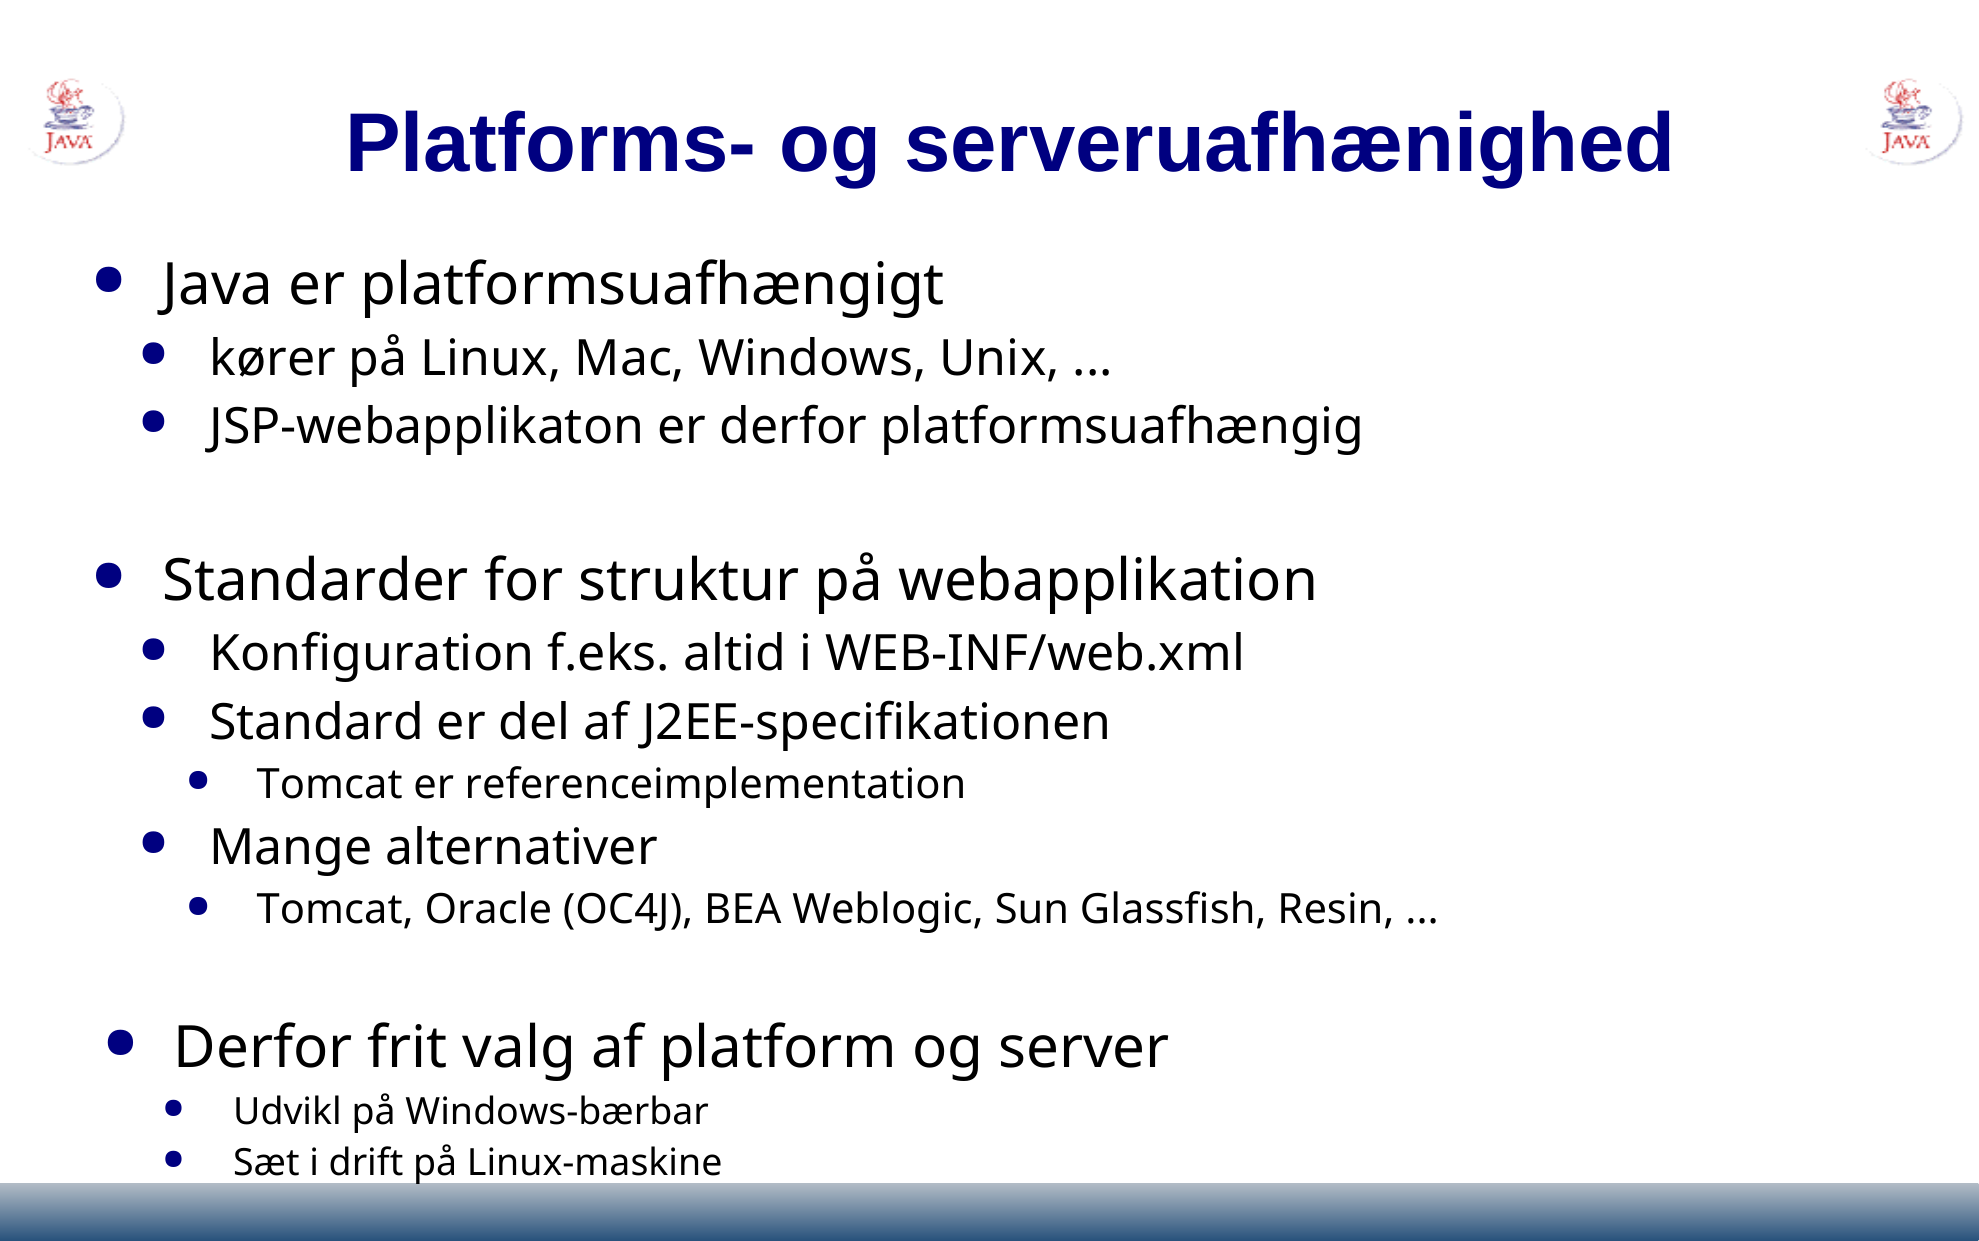

# Platforms- og serveruafhænighed
Java er platformsuafhængigt
kører på Linux, Mac, Windows, Unix, ...
JSP-webapplikaton er derfor platformsuafhængig
Standarder for struktur på webapplikation
Konfiguration f.eks. altid i WEB-INF/web.xml
Standard er del af J2EE-specifikationen
Tomcat er referenceimplementation
Mange alternativer
Tomcat, Oracle (OC4J), BEA Weblogic, Sun Glassfish, Resin, ...
Derfor frit valg af platform og server
Udvikl på Windows-bærbar
Sæt i drift på Linux-maskine